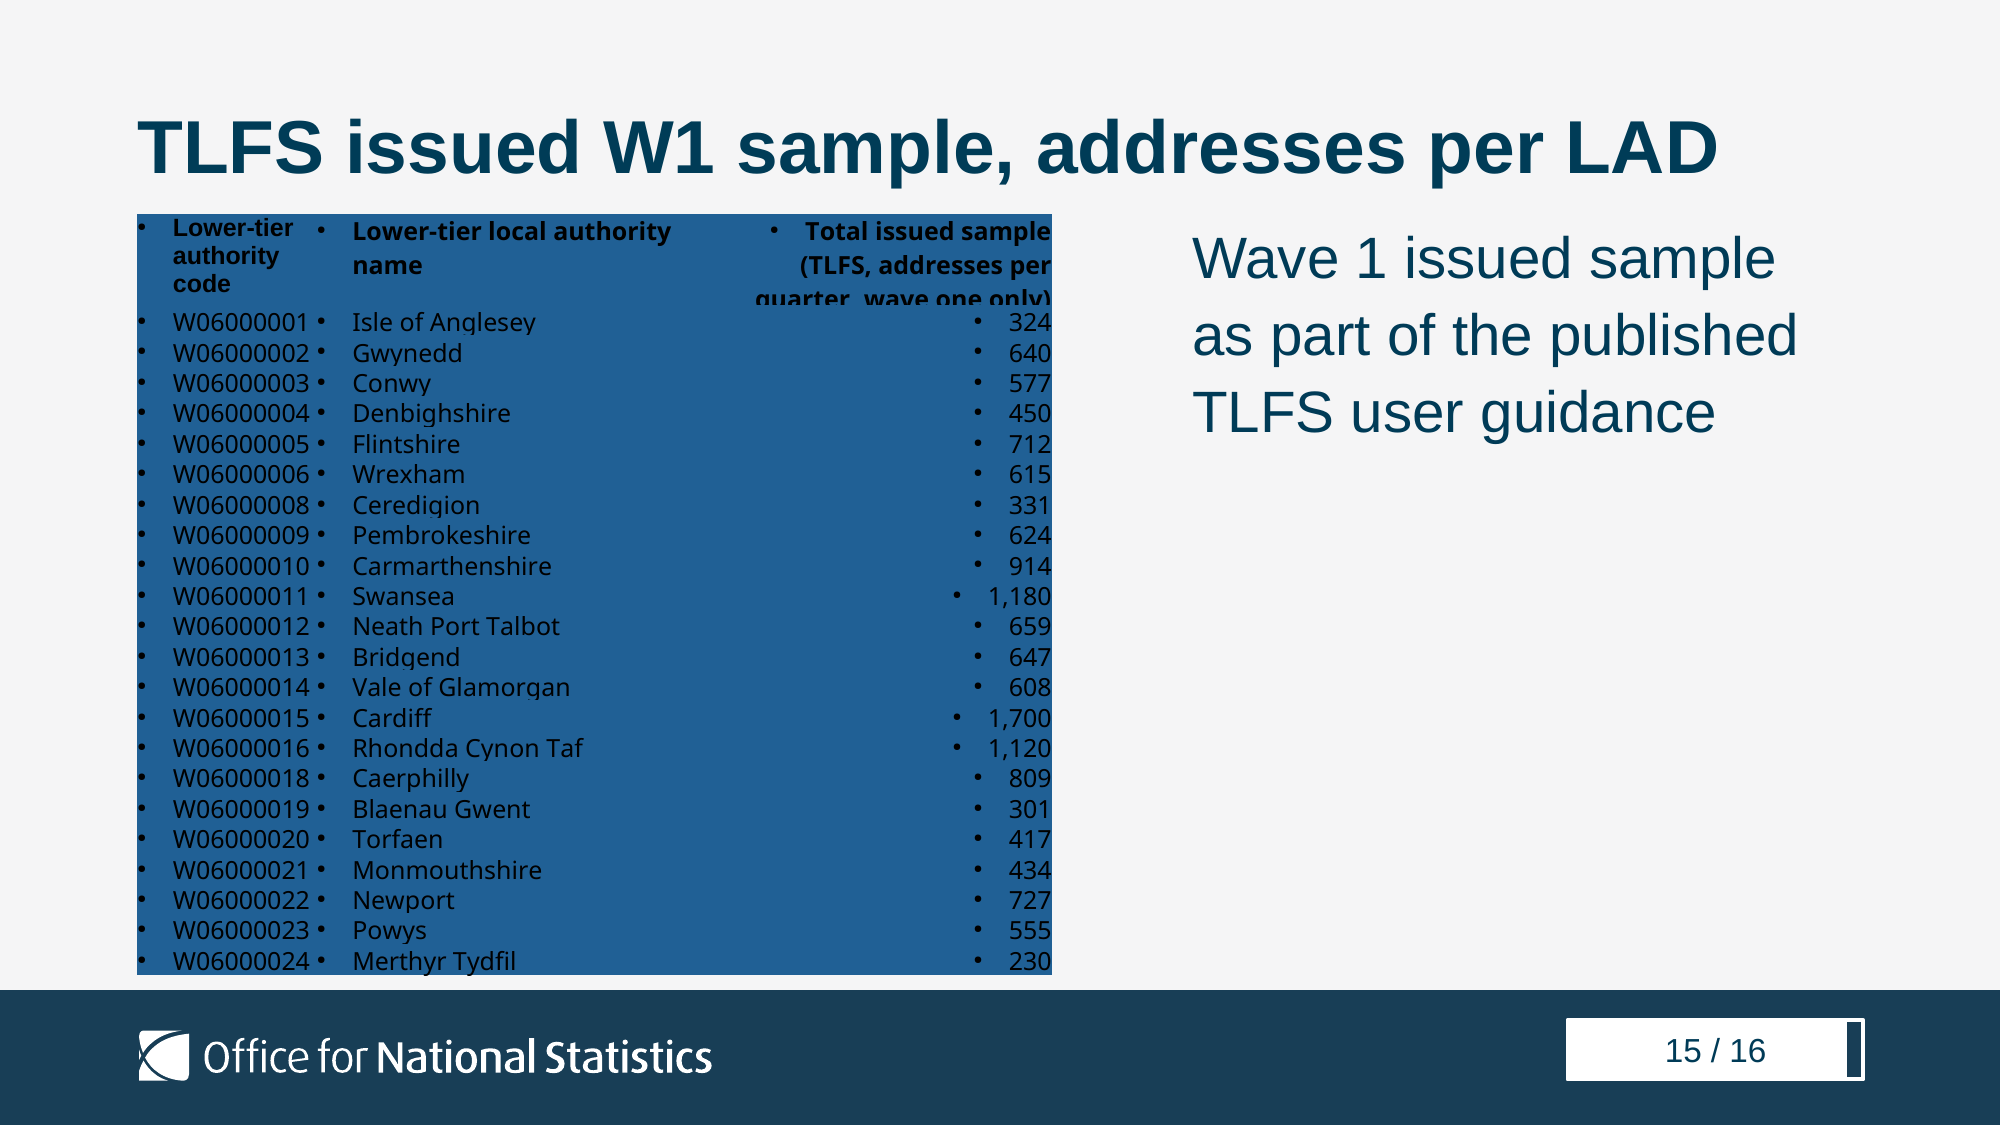

# TLFS issued W1 sample, addresses per LAD
| Lower-tier authority code | Lower-tier local authority name | Total issued sample (TLFS, addresses per quarter, wave one only) |
| --- | --- | --- |
| W06000001 | Isle of Anglesey | 324 |
| W06000002 | Gwynedd | 640 |
| W06000003 | Conwy | 577 |
| W06000004 | Denbighshire | 450 |
| W06000005 | Flintshire | 712 |
| W06000006 | Wrexham | 615 |
| W06000008 | Ceredigion | 331 |
| W06000009 | Pembrokeshire | 624 |
| W06000010 | Carmarthenshire | 914 |
| W06000011 | Swansea | 1,180 |
| W06000012 | Neath Port Talbot | 659 |
| W06000013 | Bridgend | 647 |
| W06000014 | Vale of Glamorgan | 608 |
| W06000015 | Cardiff | 1,700 |
| W06000016 | Rhondda Cynon Taf | 1,120 |
| W06000018 | Caerphilly | 809 |
| W06000019 | Blaenau Gwent | 301 |
| W06000020 | Torfaen | 417 |
| W06000021 | Monmouthshire | 434 |
| W06000022 | Newport | 727 |
| W06000023 | Powys | 555 |
| W06000024 | Merthyr Tydfil | 230 |
Wave 1 issued sample as part of the published TLFS user guidance
15 / 16